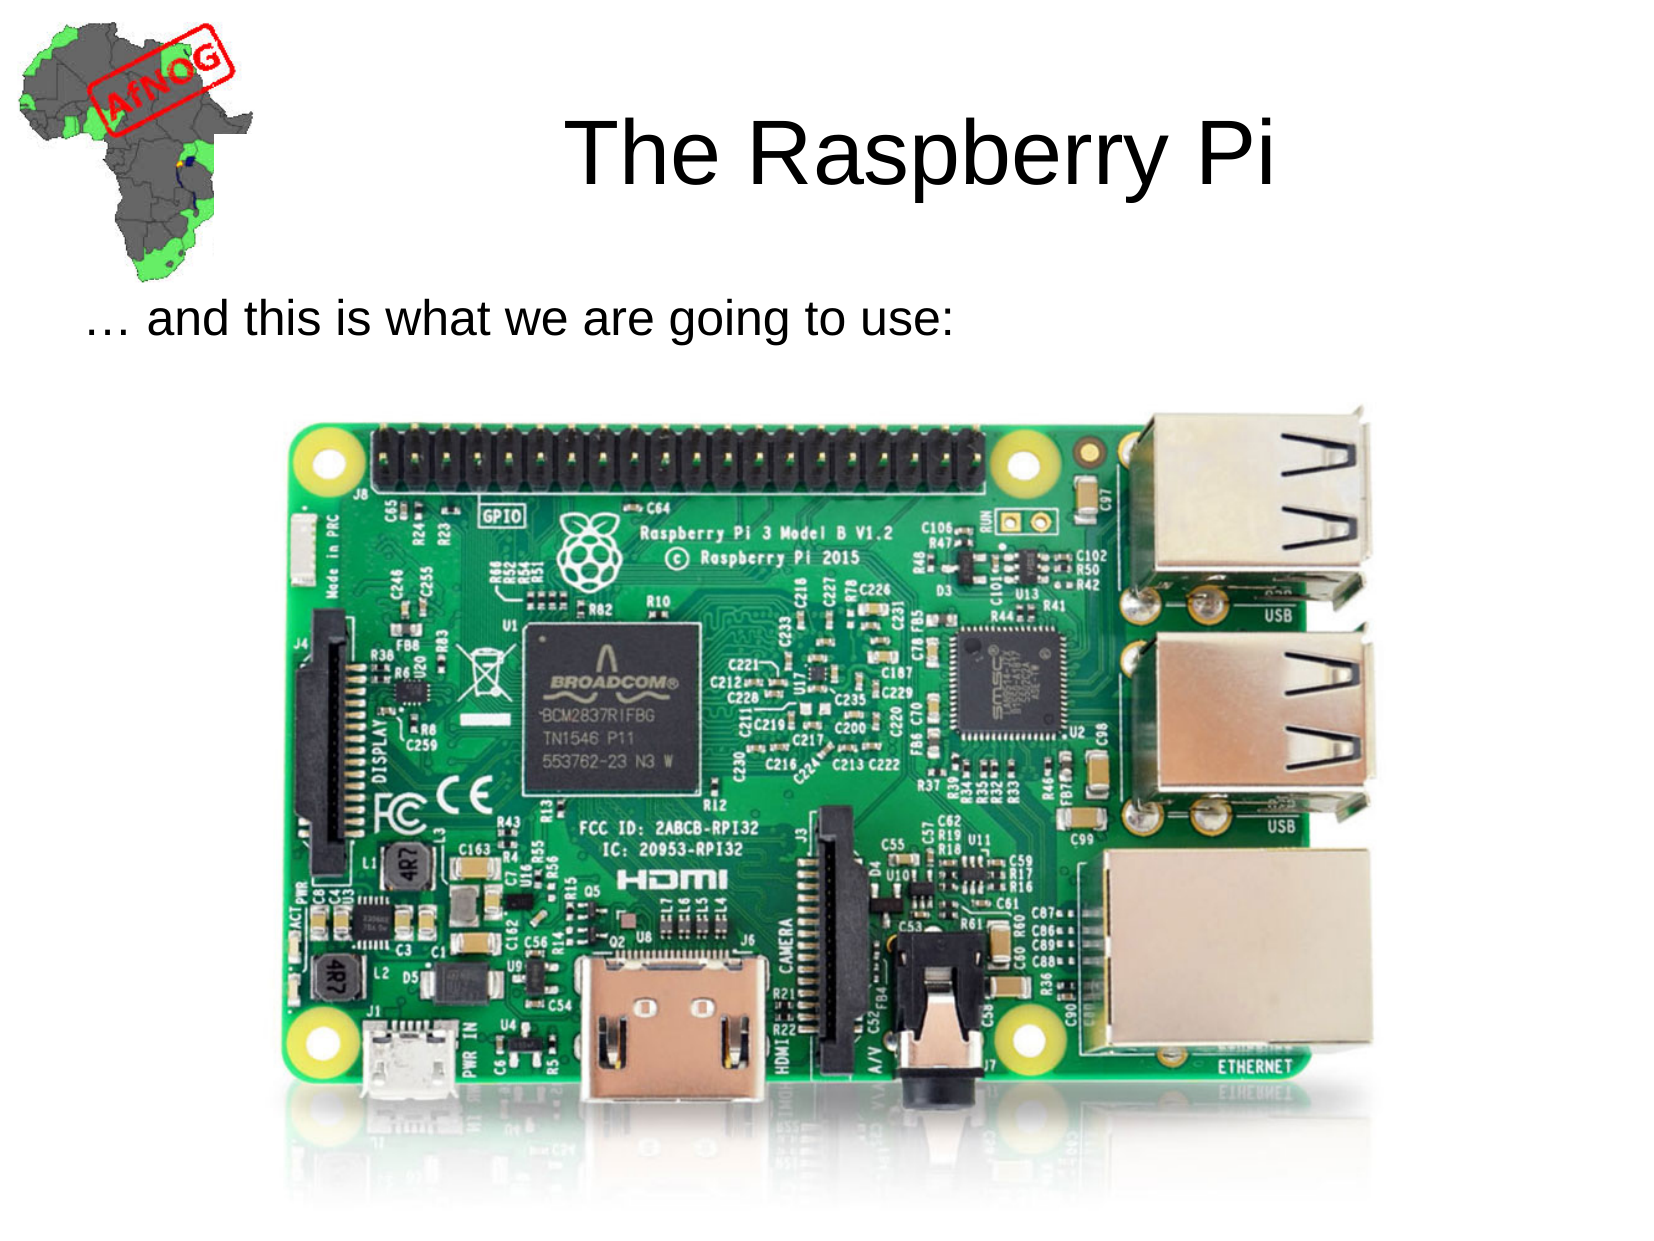

# The Raspberry Pi
… and this is what we are going to use: